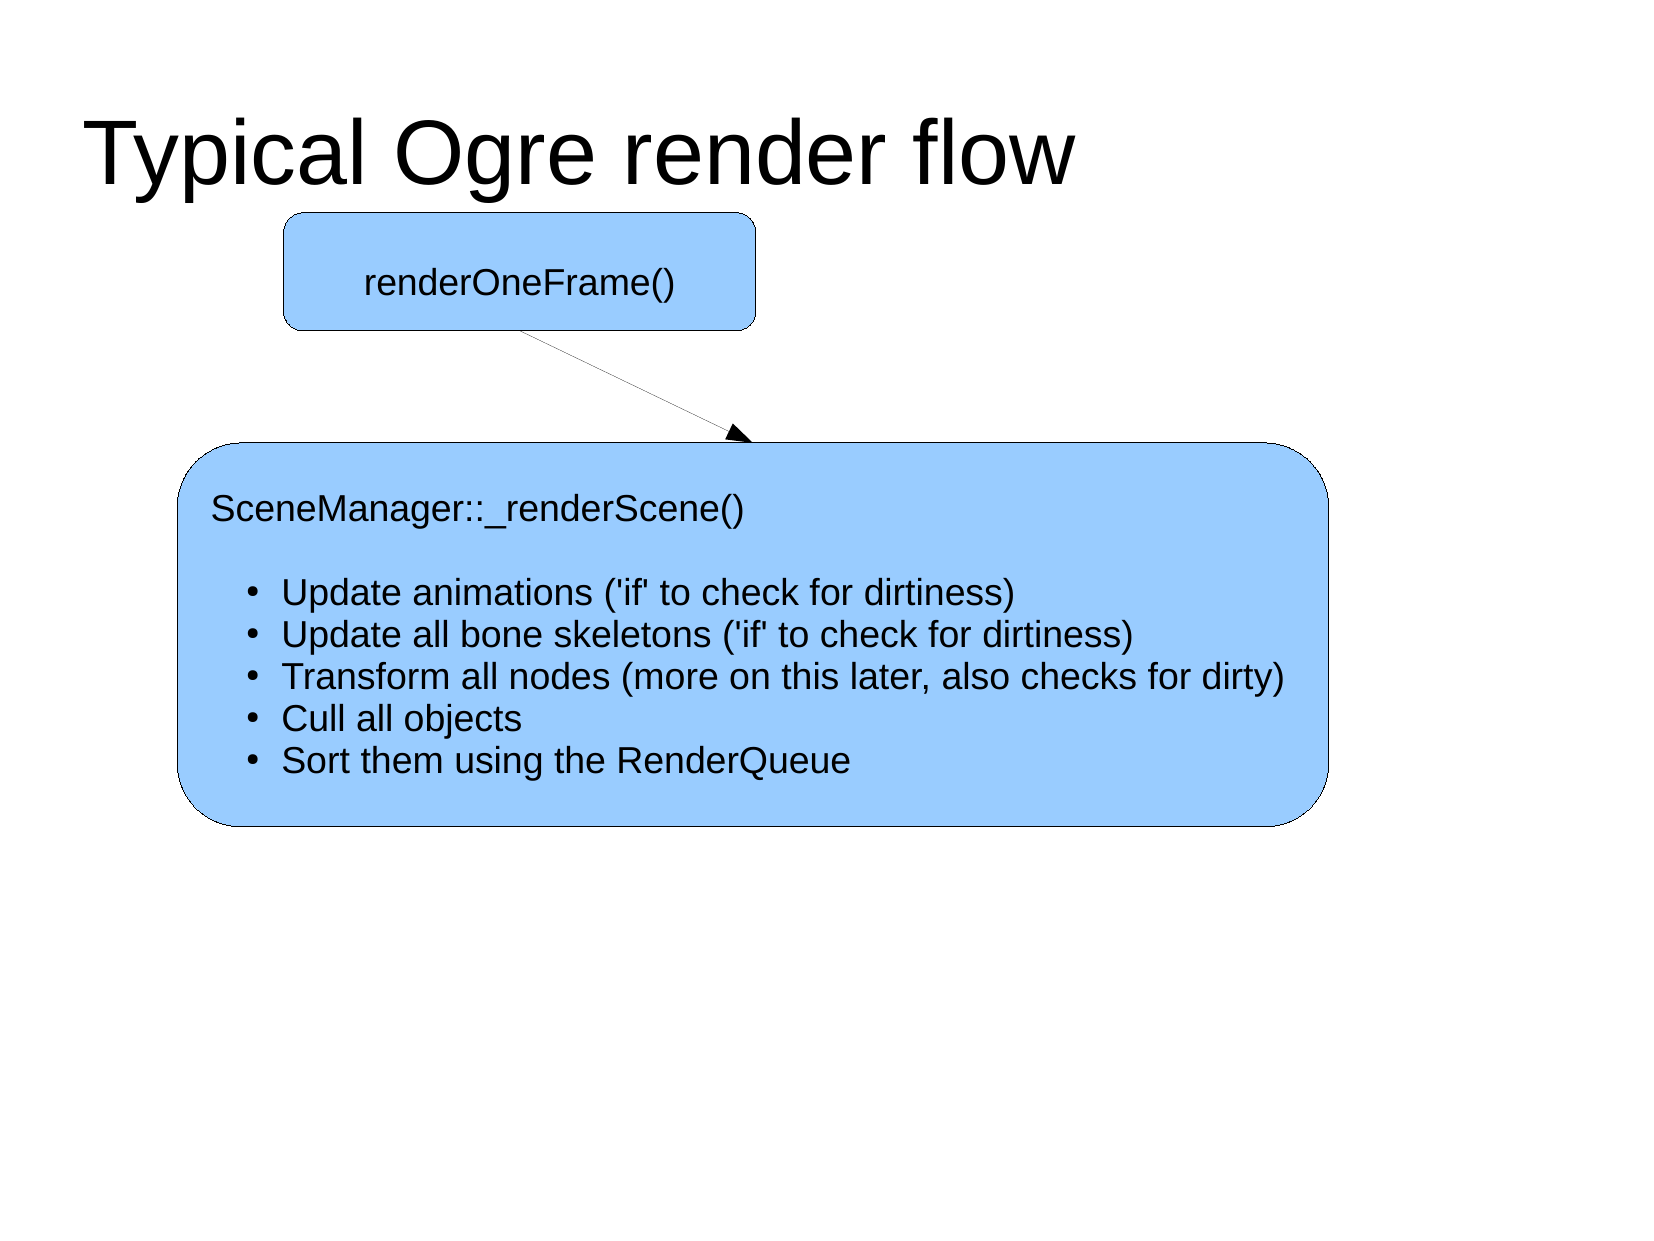

# Typical Ogre render flow
renderOneFrame()
SceneManager::_renderScene()
Update animations ('if' to check for dirtiness)
Update all bone skeletons ('if' to check for dirtiness)
Transform all nodes (more on this later, also checks for dirty)
Cull all objects
Sort them using the RenderQueue